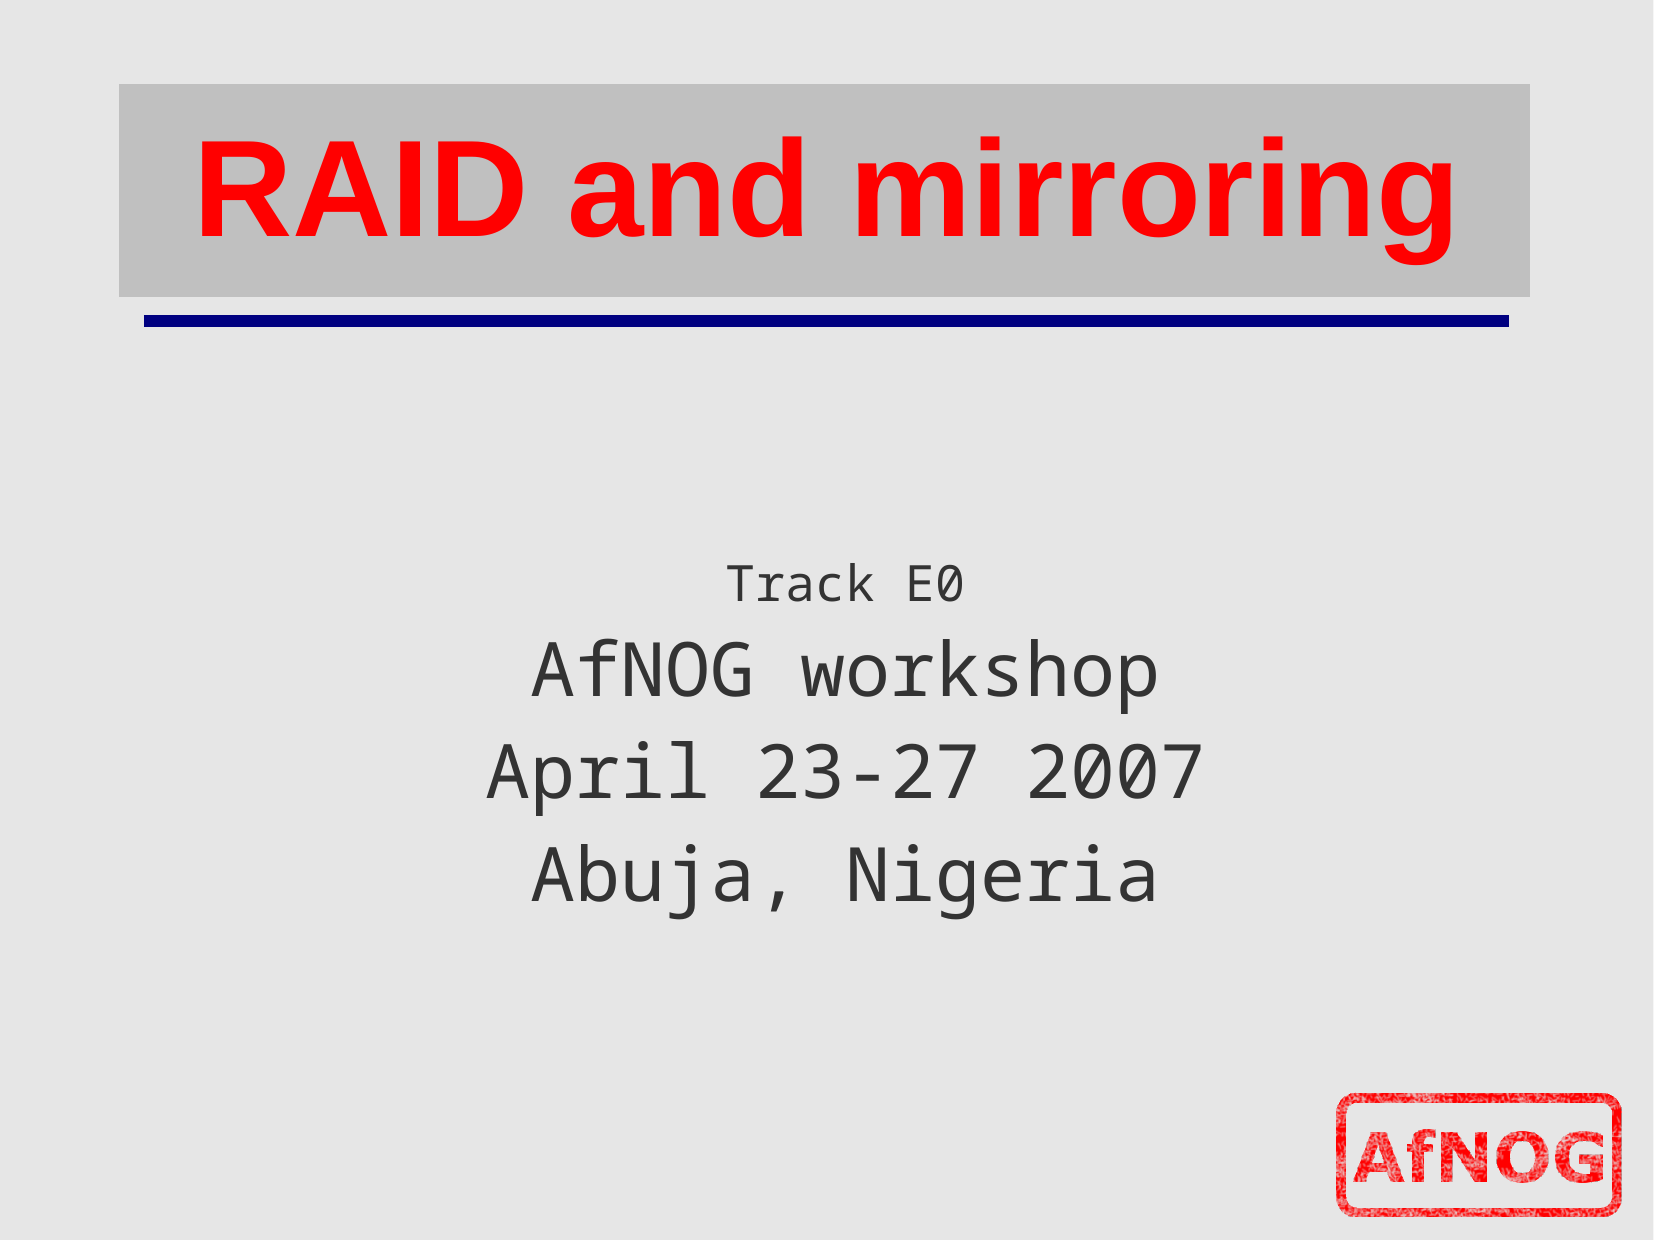

# RAID and mirroring
Track E0
AfNOG workshop
April 23-27 2007
Abuja, Nigeria